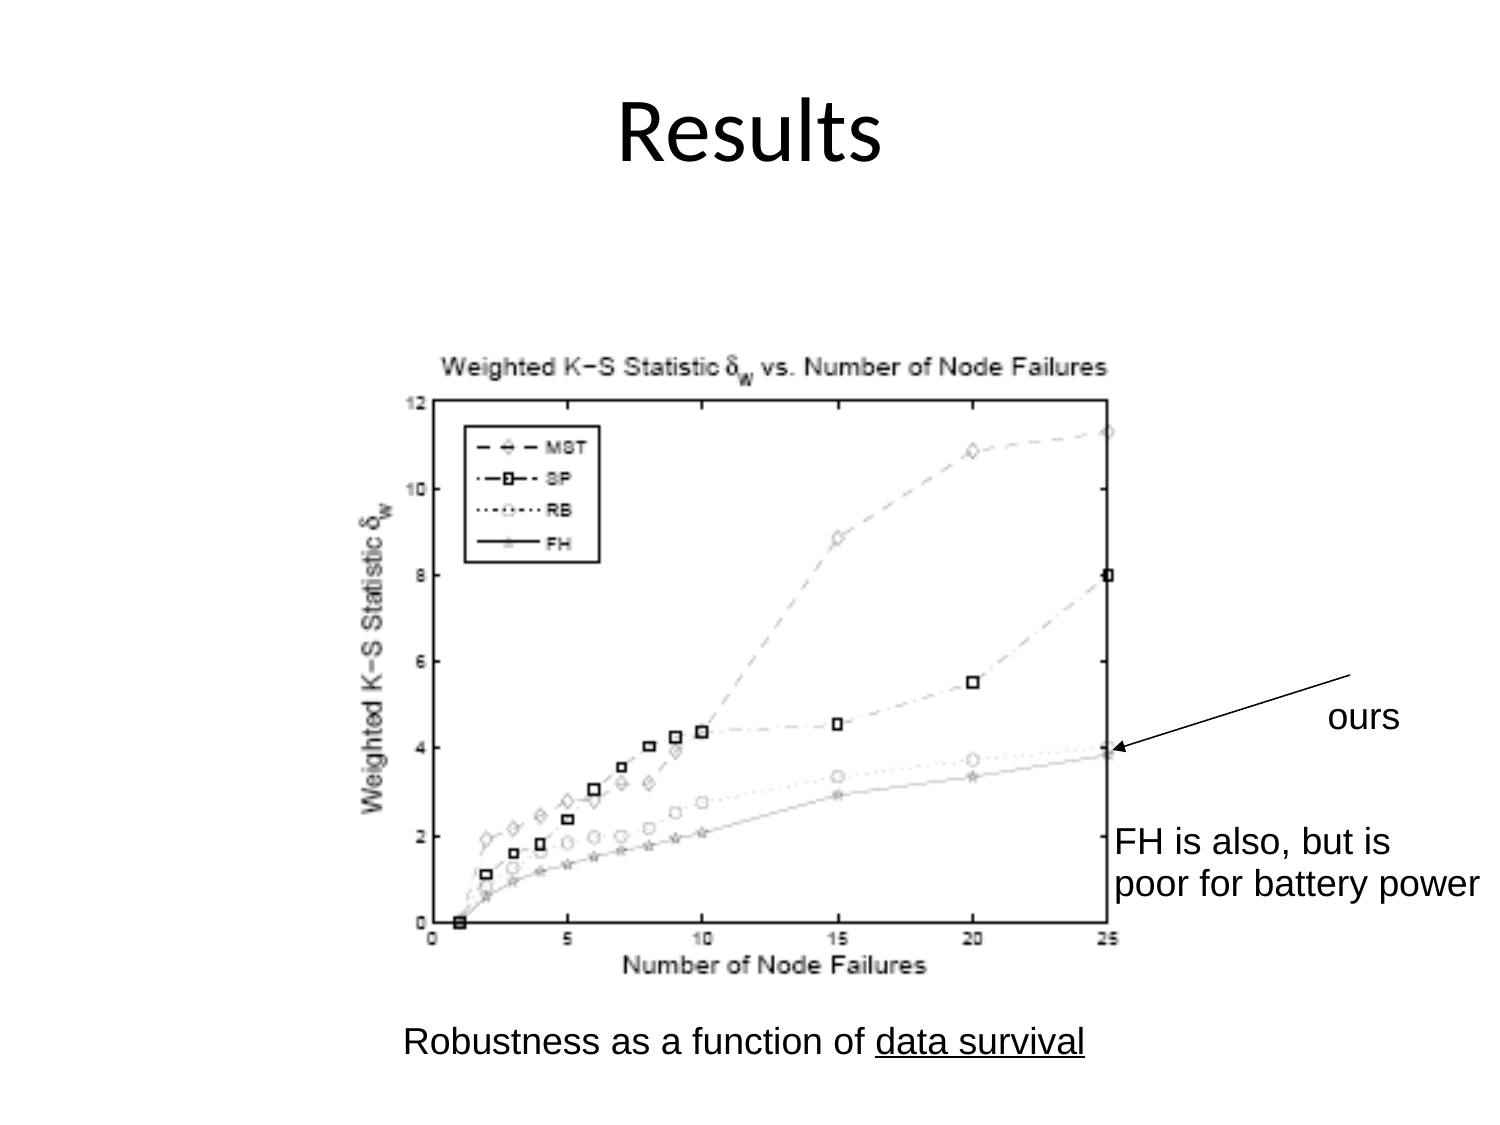

# Results
ours
FH is also, but is
poor for battery power
Robustness as a function of data survival